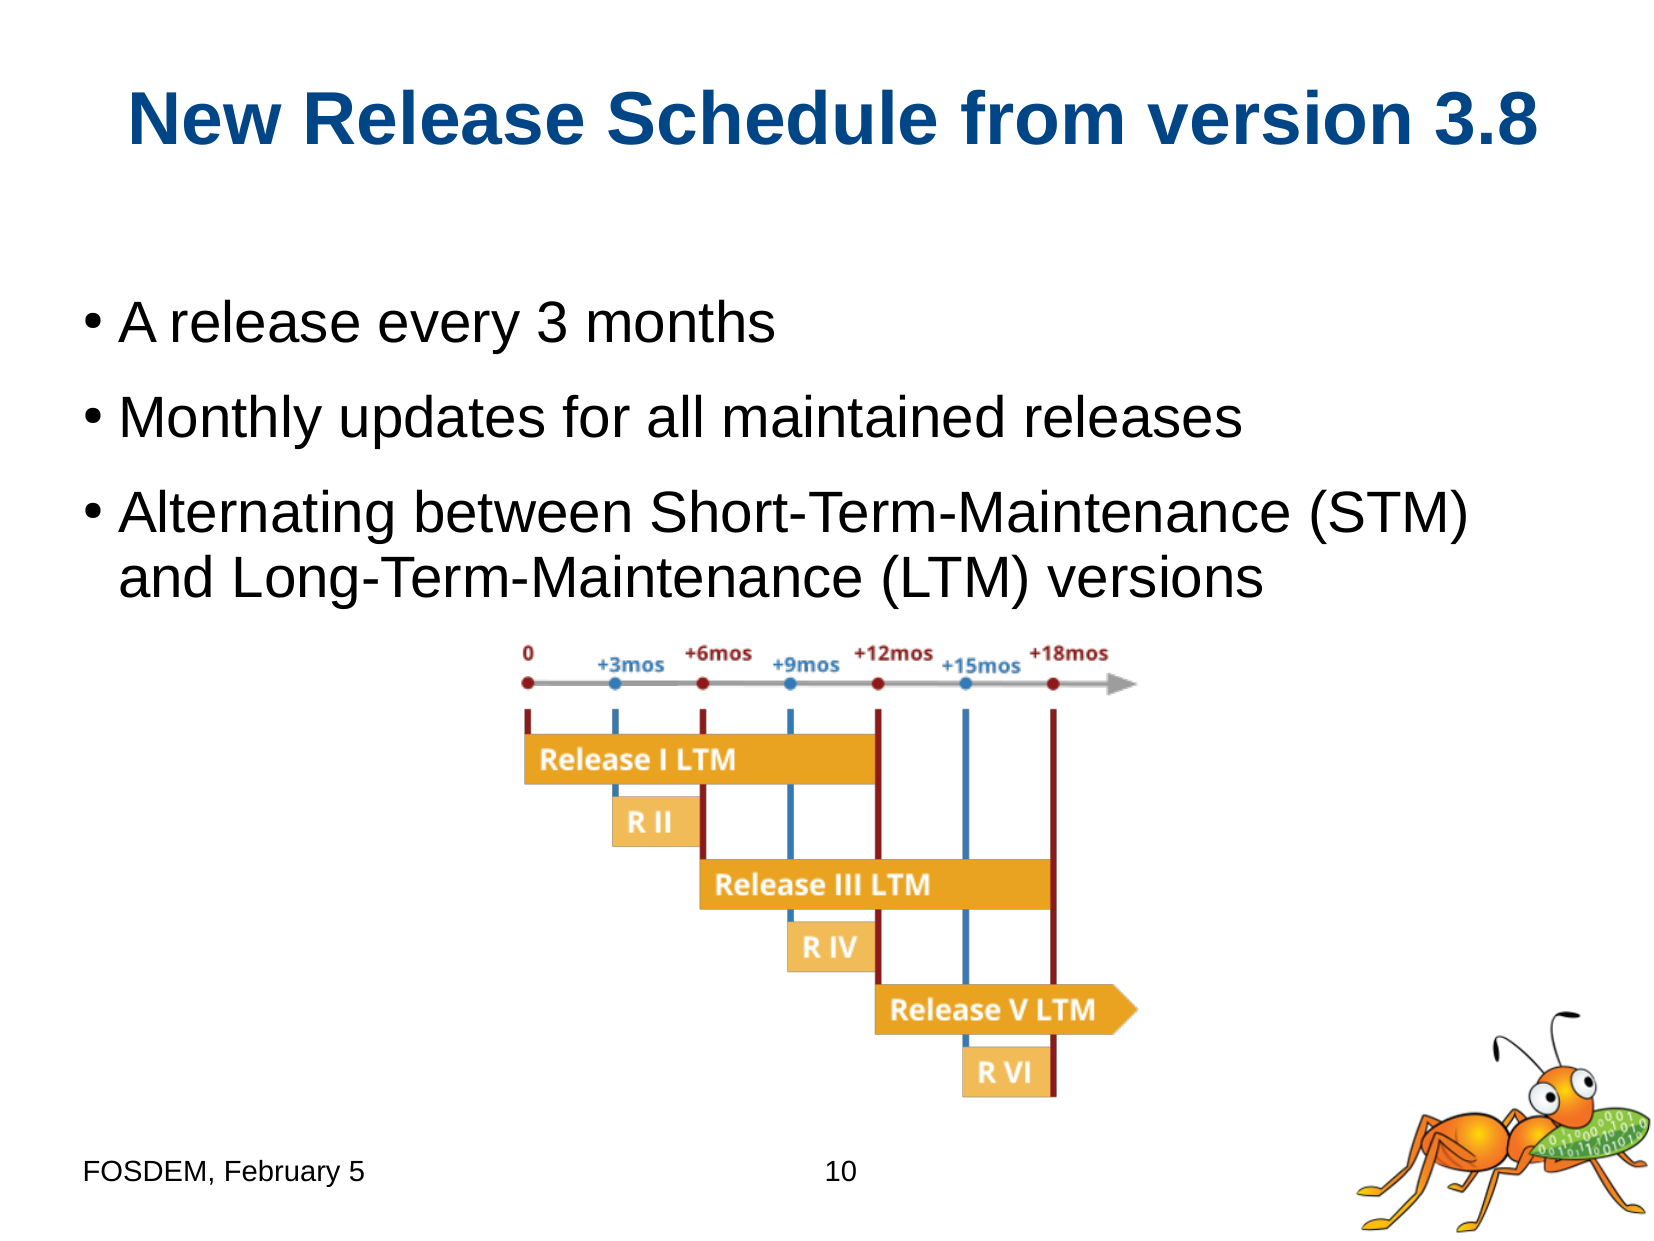

New Release Schedule from version 3.8
# A release every 3 months
Monthly updates for all maintained releases
Alternating between Short-Term-Maintenance (STM) and Long-Term-Maintenance (LTM) versions
FOSDEM, 5 February 2017
10